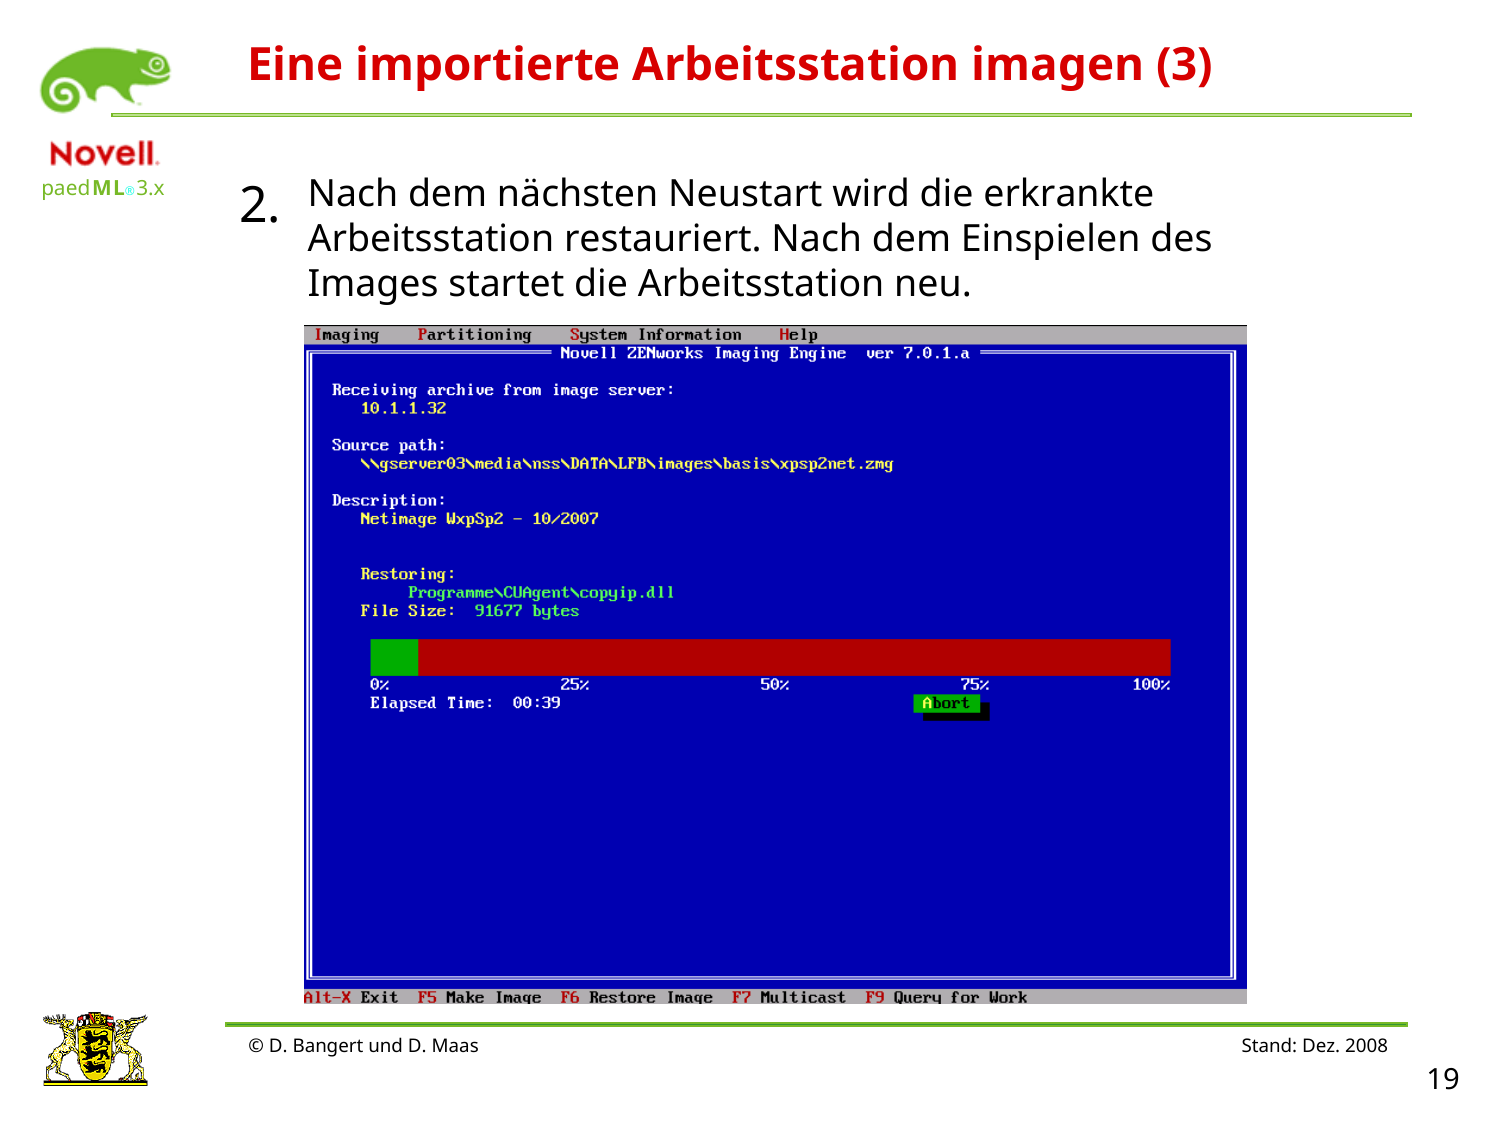

# Eine importierte Arbeitsstation imagen (3)‏
Nach dem nächsten Neustart wird die erkrankte Arbeitsstation restauriert. Nach dem Einspielen des Images startet die Arbeitsstation neu.
2.
© D. Bangert und D. Maas
Dez. 2008
19